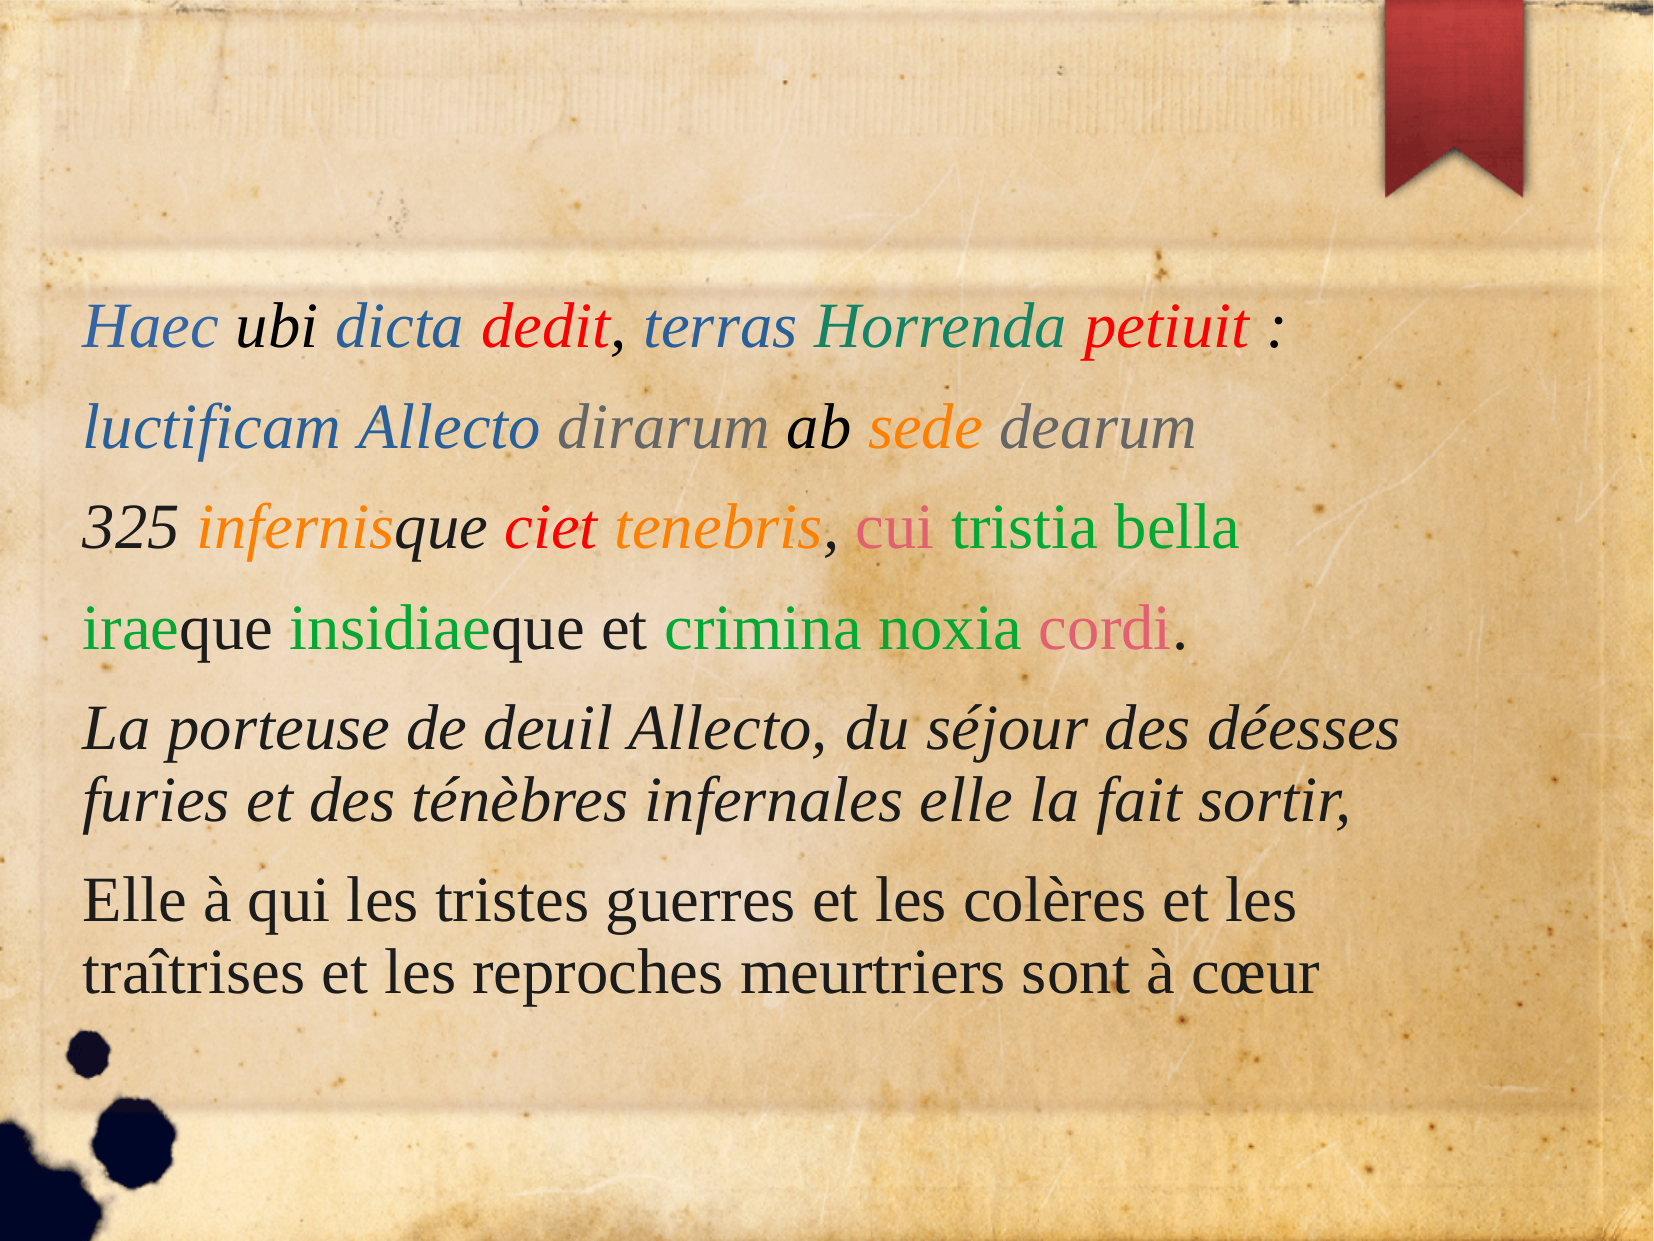

#
Haec ubi dicta dedit, terras Horrenda petiuit :
luctificam Allecto dirarum ab sede dearum
325 infernisque ciet tenebris, cui tristia bella
iraeque insidiaeque et crimina noxia cordi.
La porteuse de deuil Allecto, du séjour des déesses furies et des ténèbres infernales elle la fait sortir,
Elle à qui les tristes guerres et les colères et les traîtrises et les reproches meurtriers sont à cœur